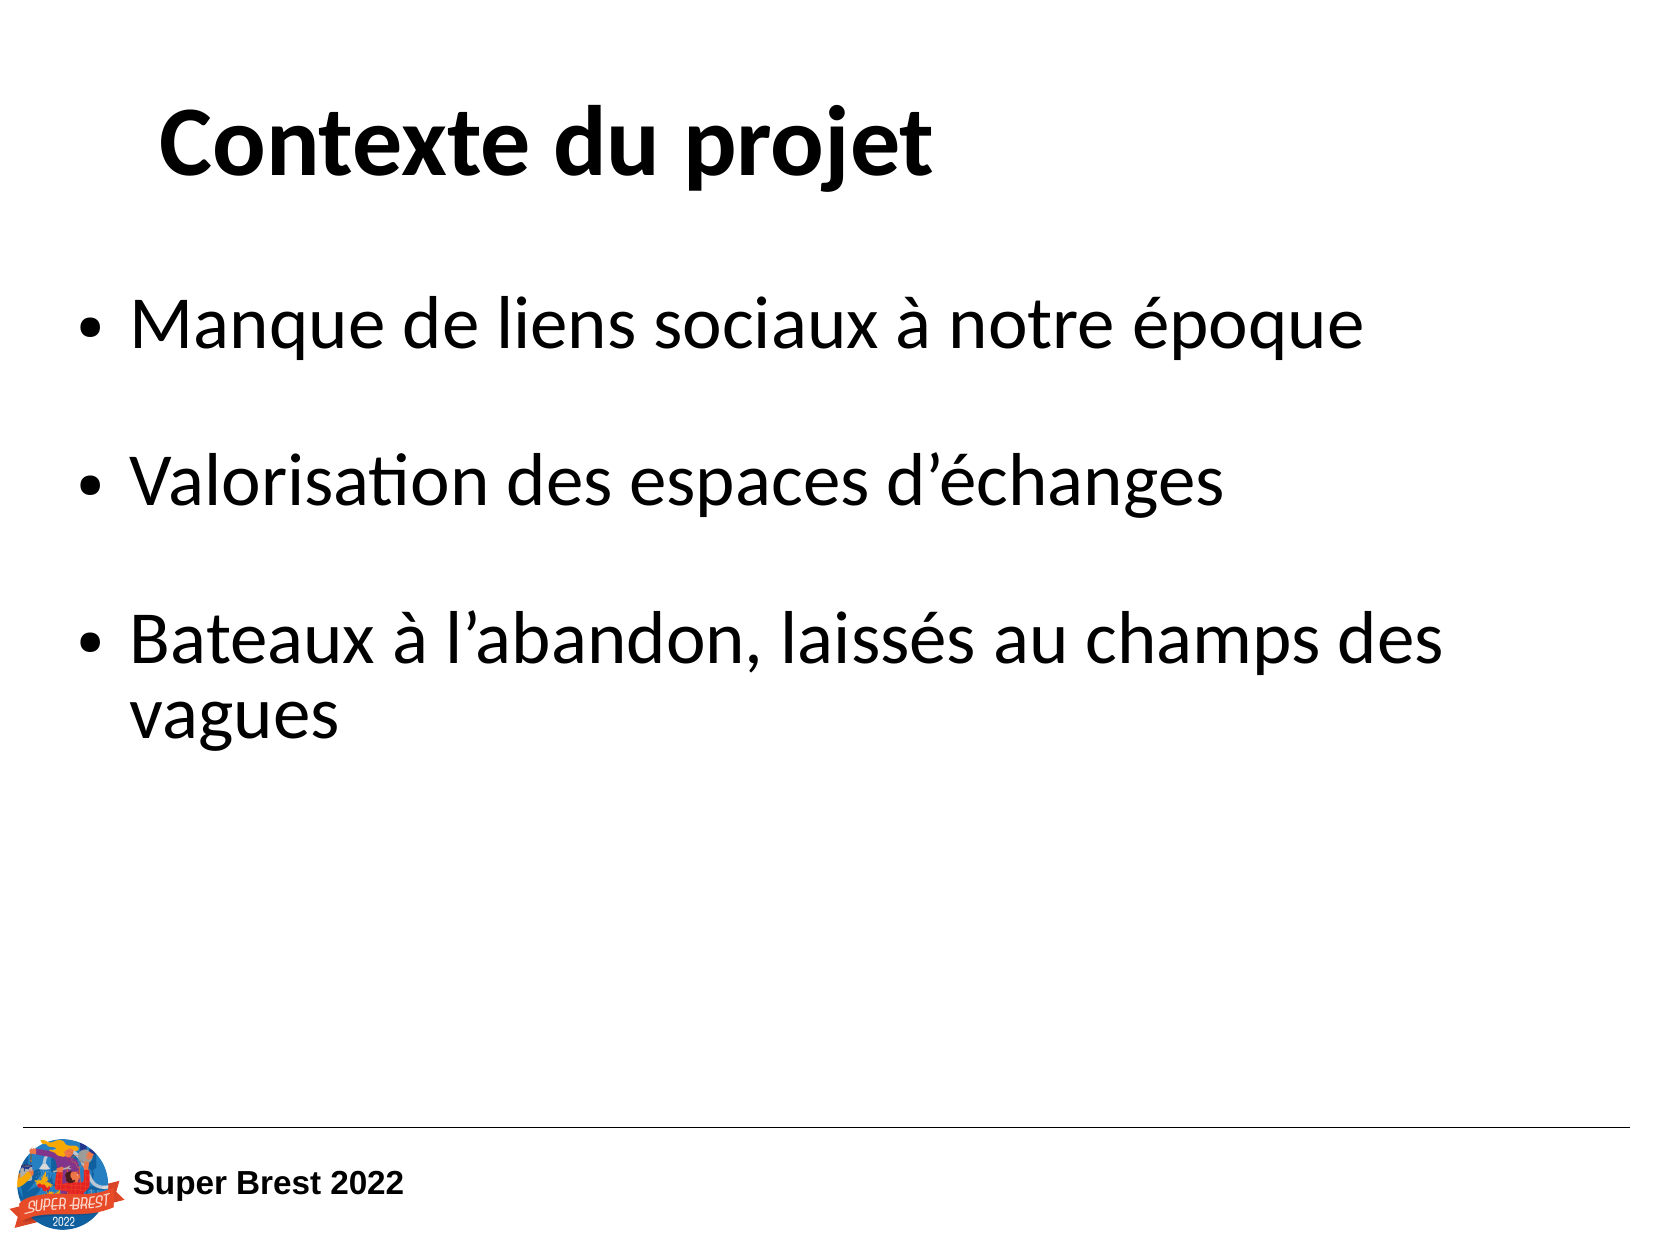

# Contexte du projet
Manque de liens sociaux à notre époque
Valorisation des espaces d’échanges
Bateaux à l’abandon, laissés au champs des vagues
Super Brest 2022